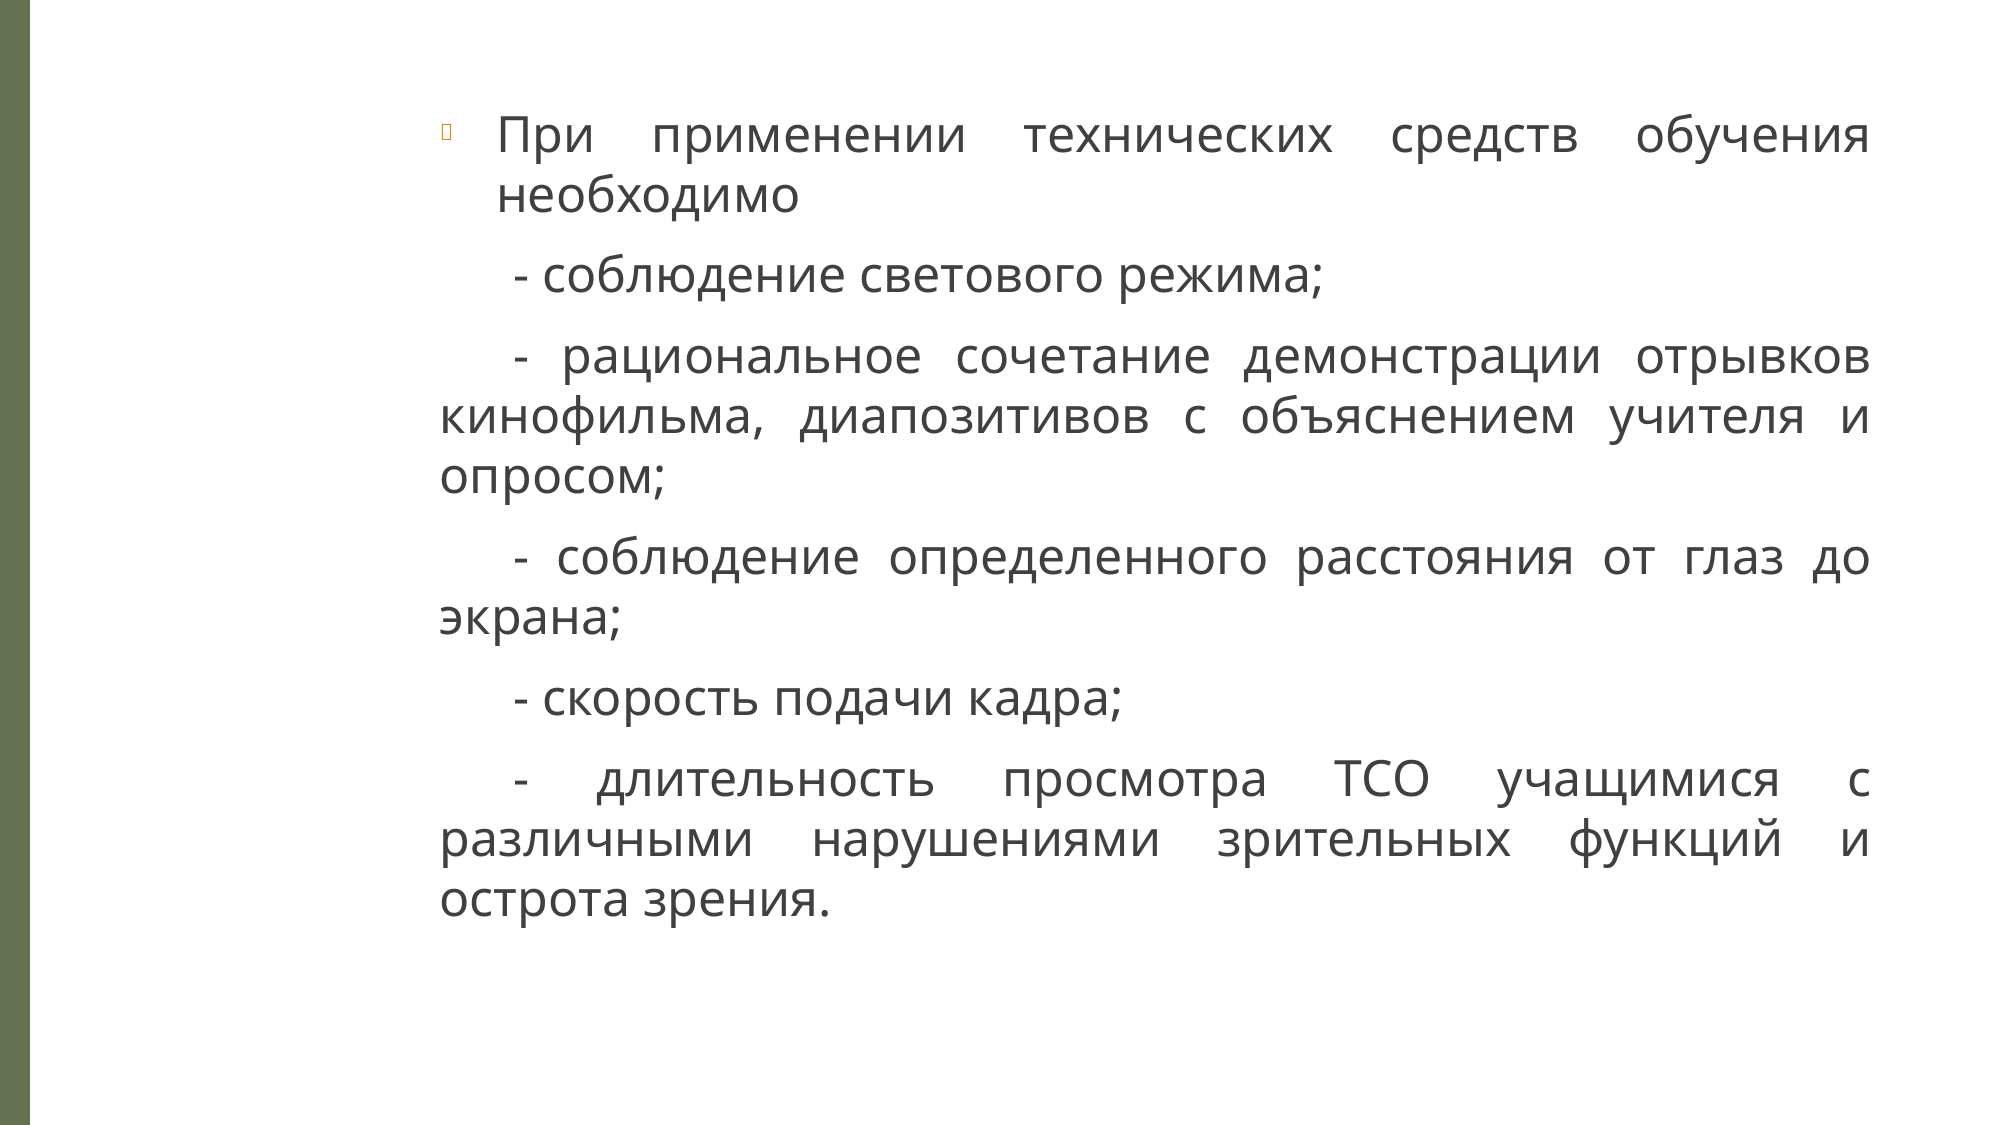

# При применении технических средств обучения необходимо
	- соблюдение светового режима;
	- рациональное сочетание демонстрации отрывков кинофильма, диапозитивов с объяснением учителя и опросом;
	- соблюдение определенного расстояния от глаз до экрана;
	- скорость подачи кадра;
	- длительность просмотра ТСО учащимися с различными нарушениями зрительных функций и острота зрения.